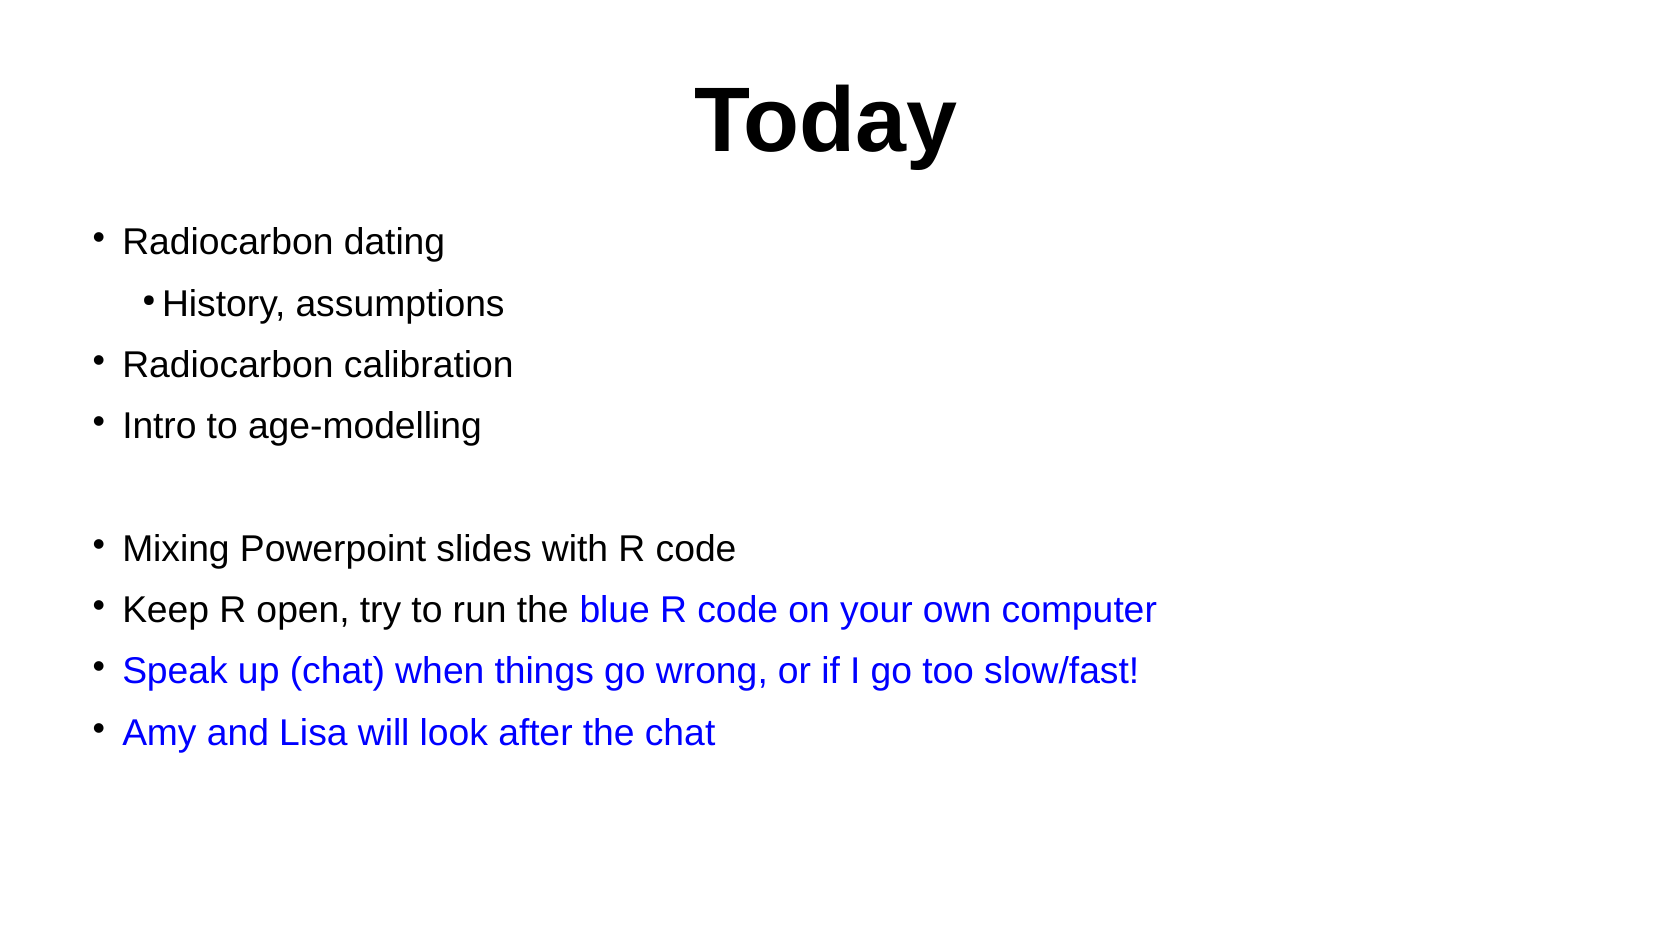

Today
Radiocarbon dating
History, assumptions
Radiocarbon calibration
Intro to age-modelling
Mixing Powerpoint slides with R code
Keep R open, try to run the blue R code on your own computer
Speak up (chat) when things go wrong, or if I go too slow/fast!
Amy and Lisa will look after the chat